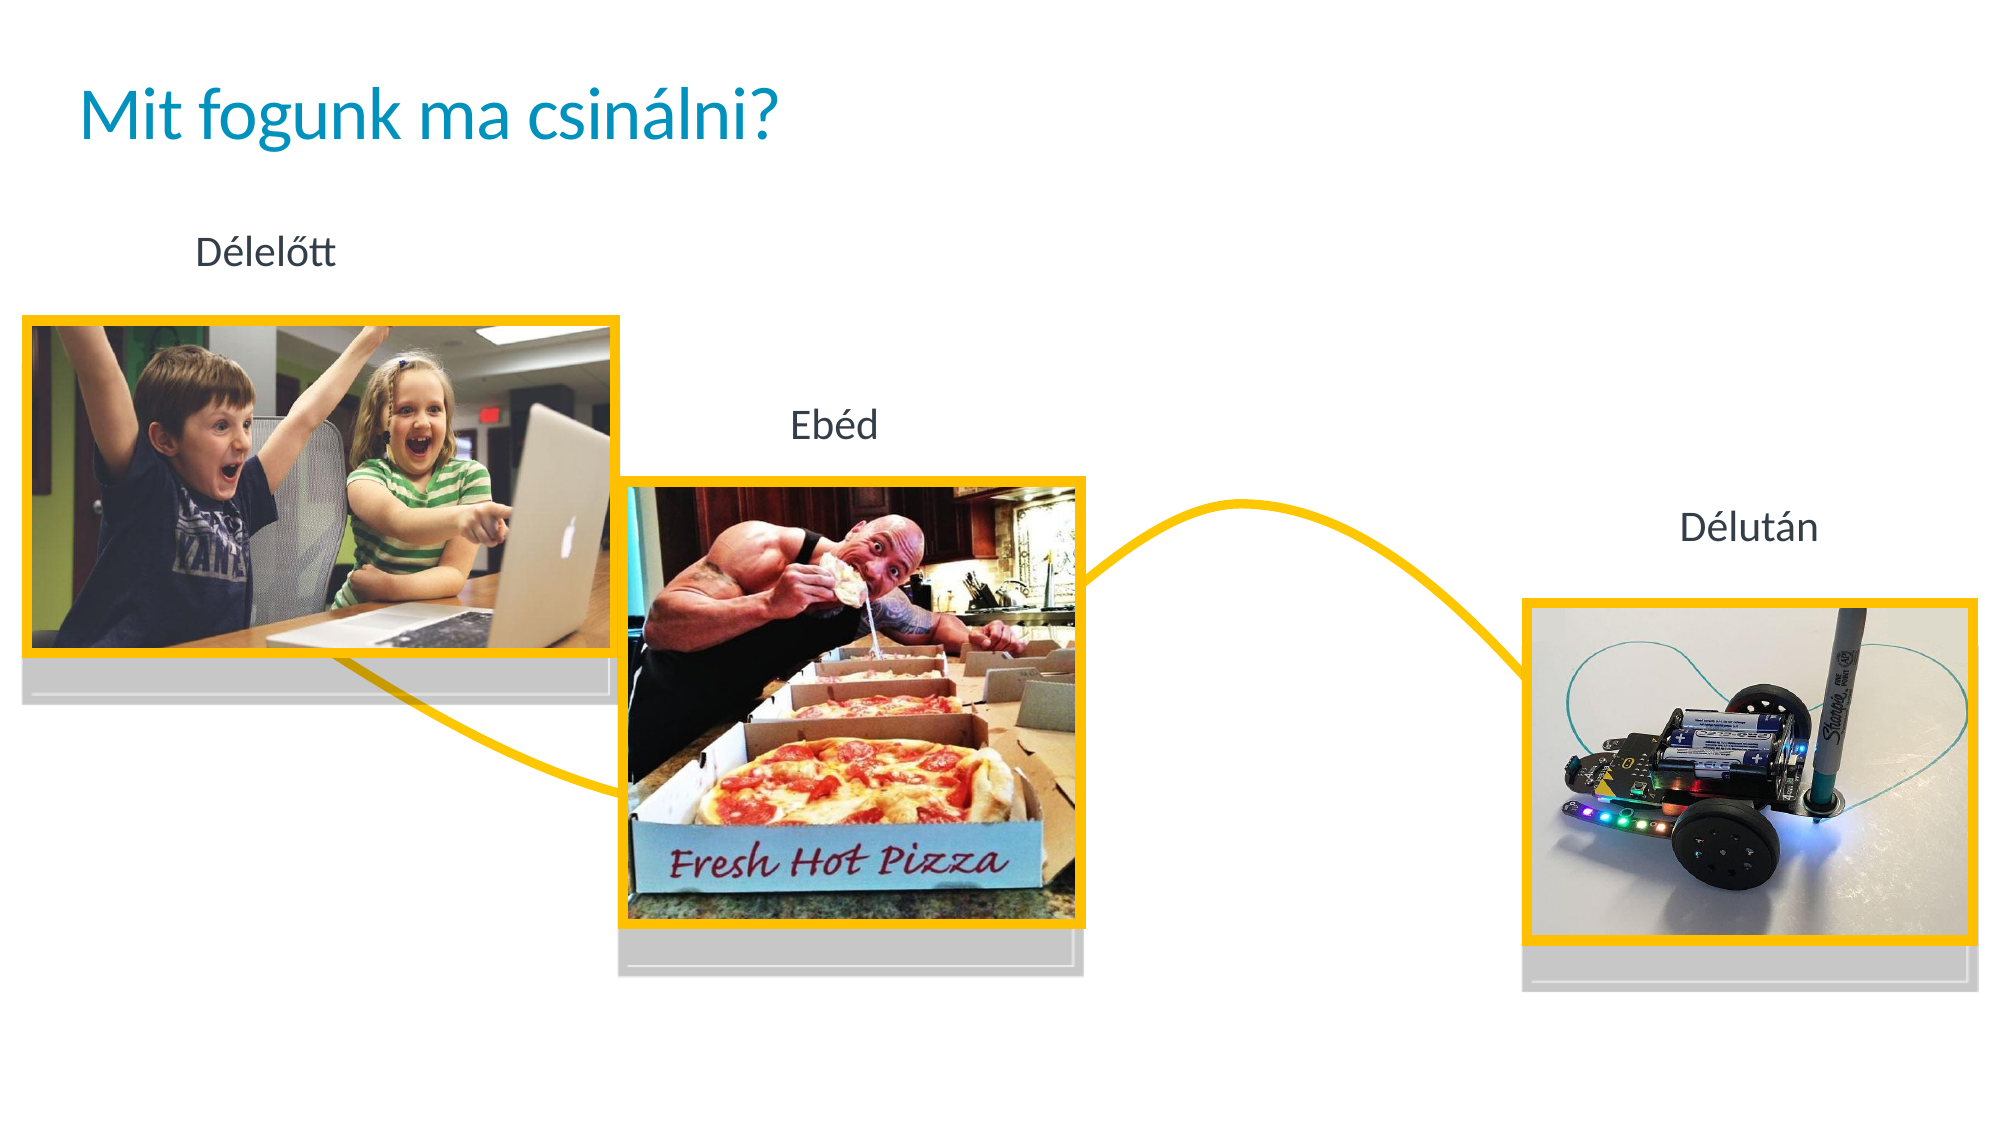

# Mit fogunk ma csinálni?
Délelőtt
Ebéd
Délután